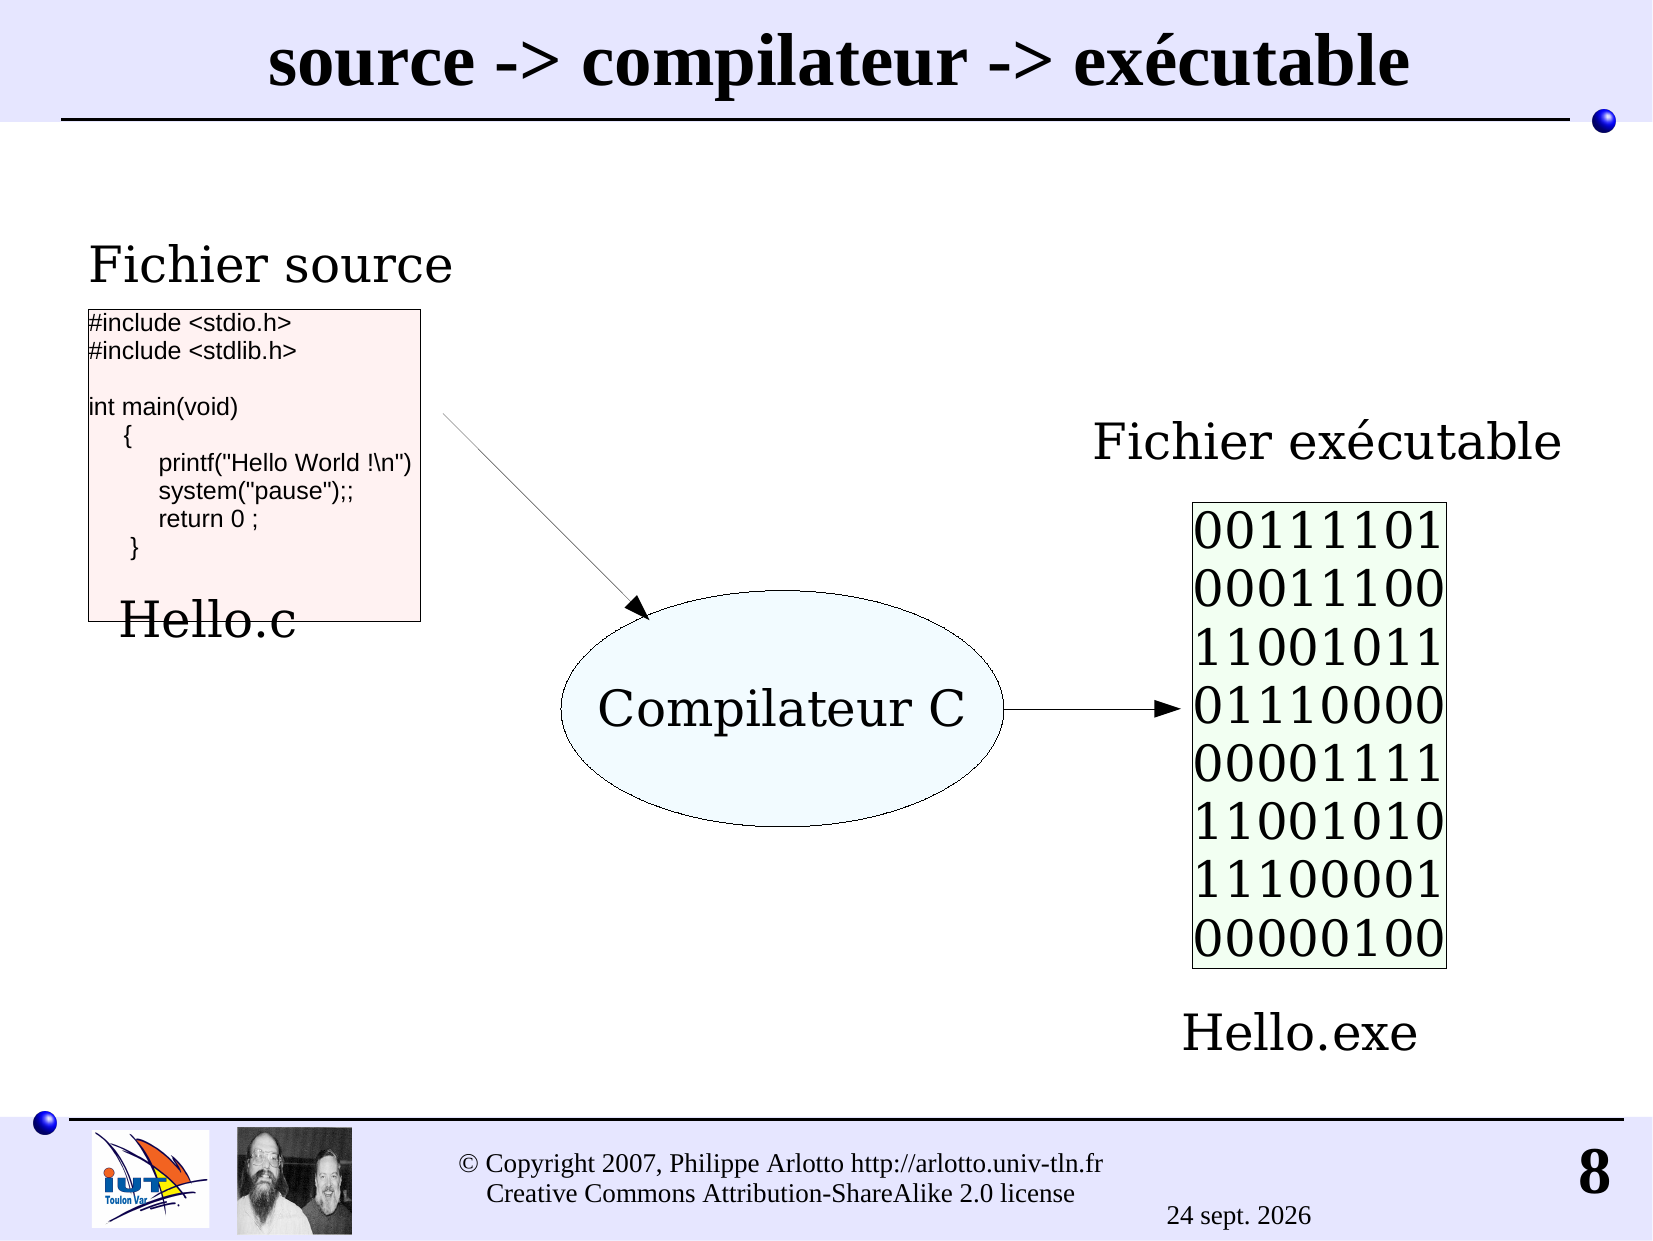

# source -> compilateur -> exécutable
Fichier source
#include <stdio.h>
#include <stdlib.h>
int main(void)
 {
 printf("Hello World !\n")
 system("pause");;
 return 0 ;
 }
Fichier exécutable
00111101
00011100
11001011
01110000
00001111
11001010
11100001
00000100
Hello.c
Compilateur C
Hello.exe